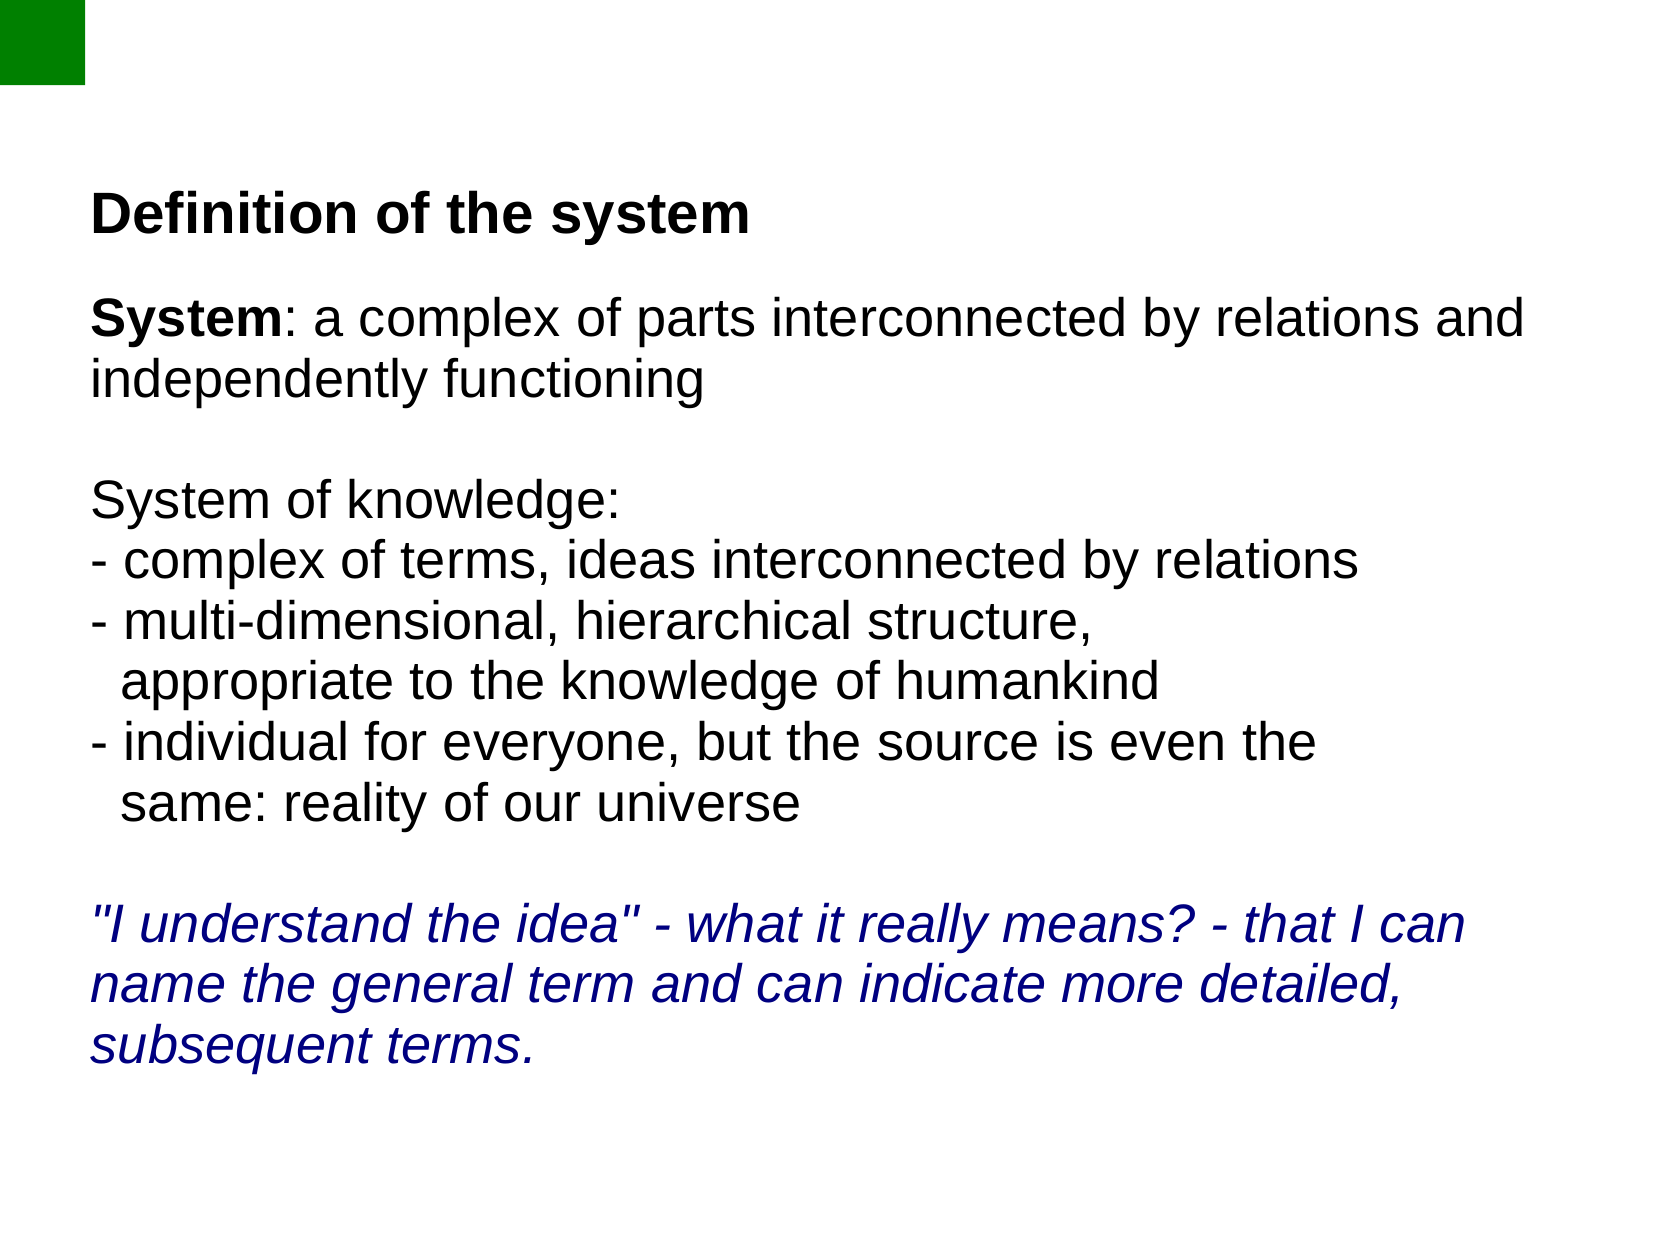

Definition of the system
System: a complex of parts interconnected by relations and independently functioning
System of knowledge:
- complex of terms, ideas interconnected by relations
- multi-dimensional, hierarchical structure,
 appropriate to the knowledge of humankind
- individual for everyone, but the source is even the
 same: reality of our universe
"I understand the idea" - what it really means? - that I can name the general term and can indicate more detailed, subsequent terms.